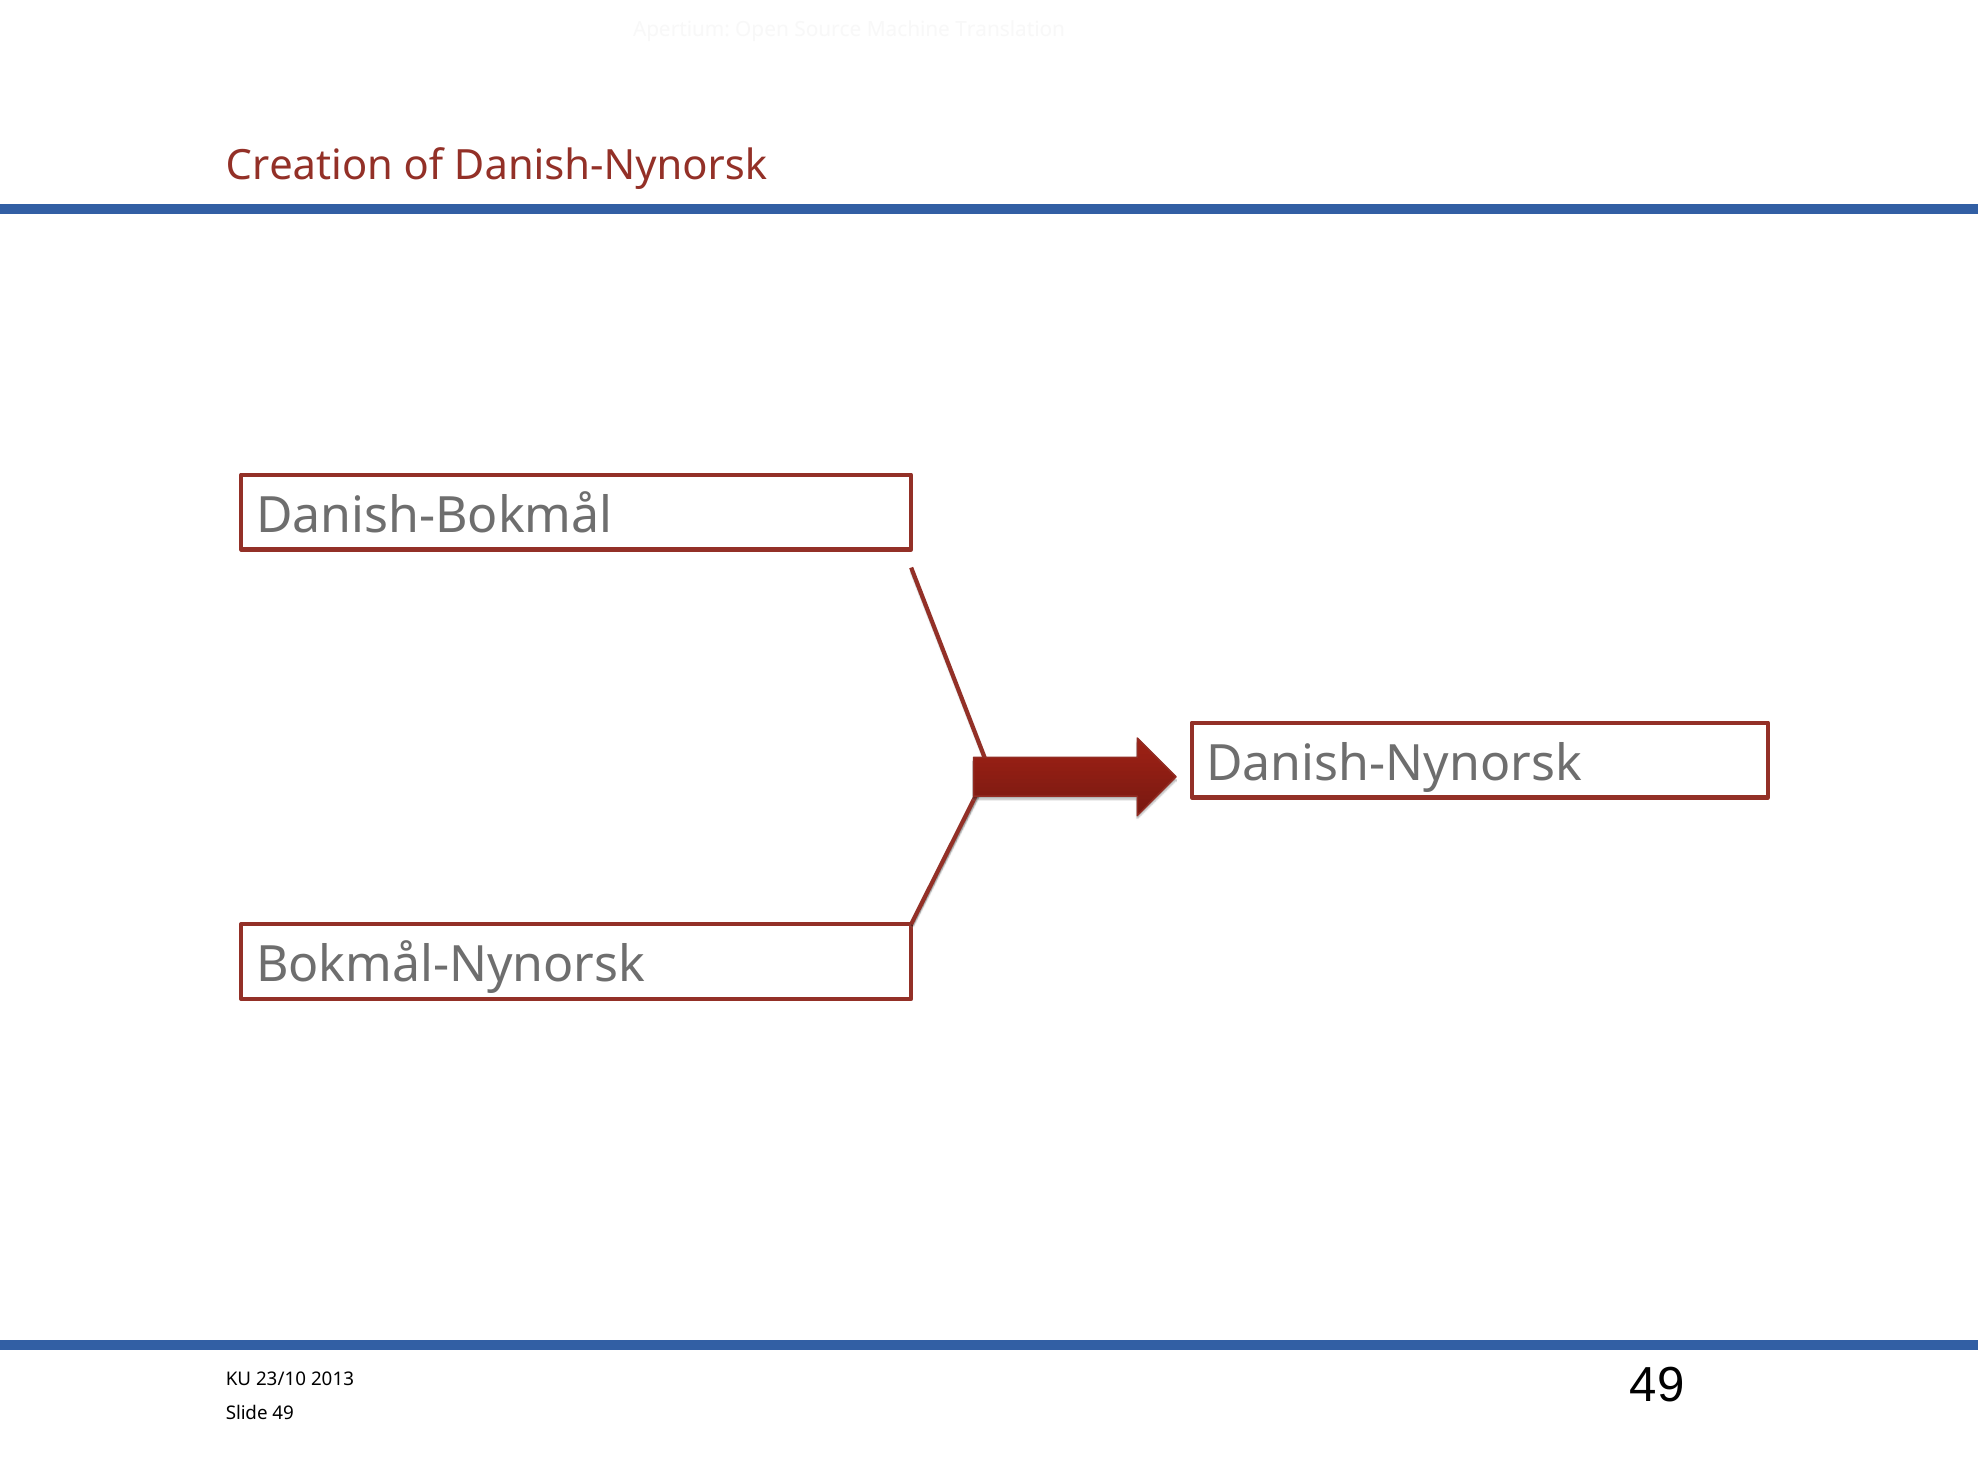

Apertium: Open Source Machine Translation
# Creation of Danish-Nynorsk
Danish-Bokmål
Danish-Nynorsk
Bokmål-Nynorsk
KU 23/10 2013
Slide